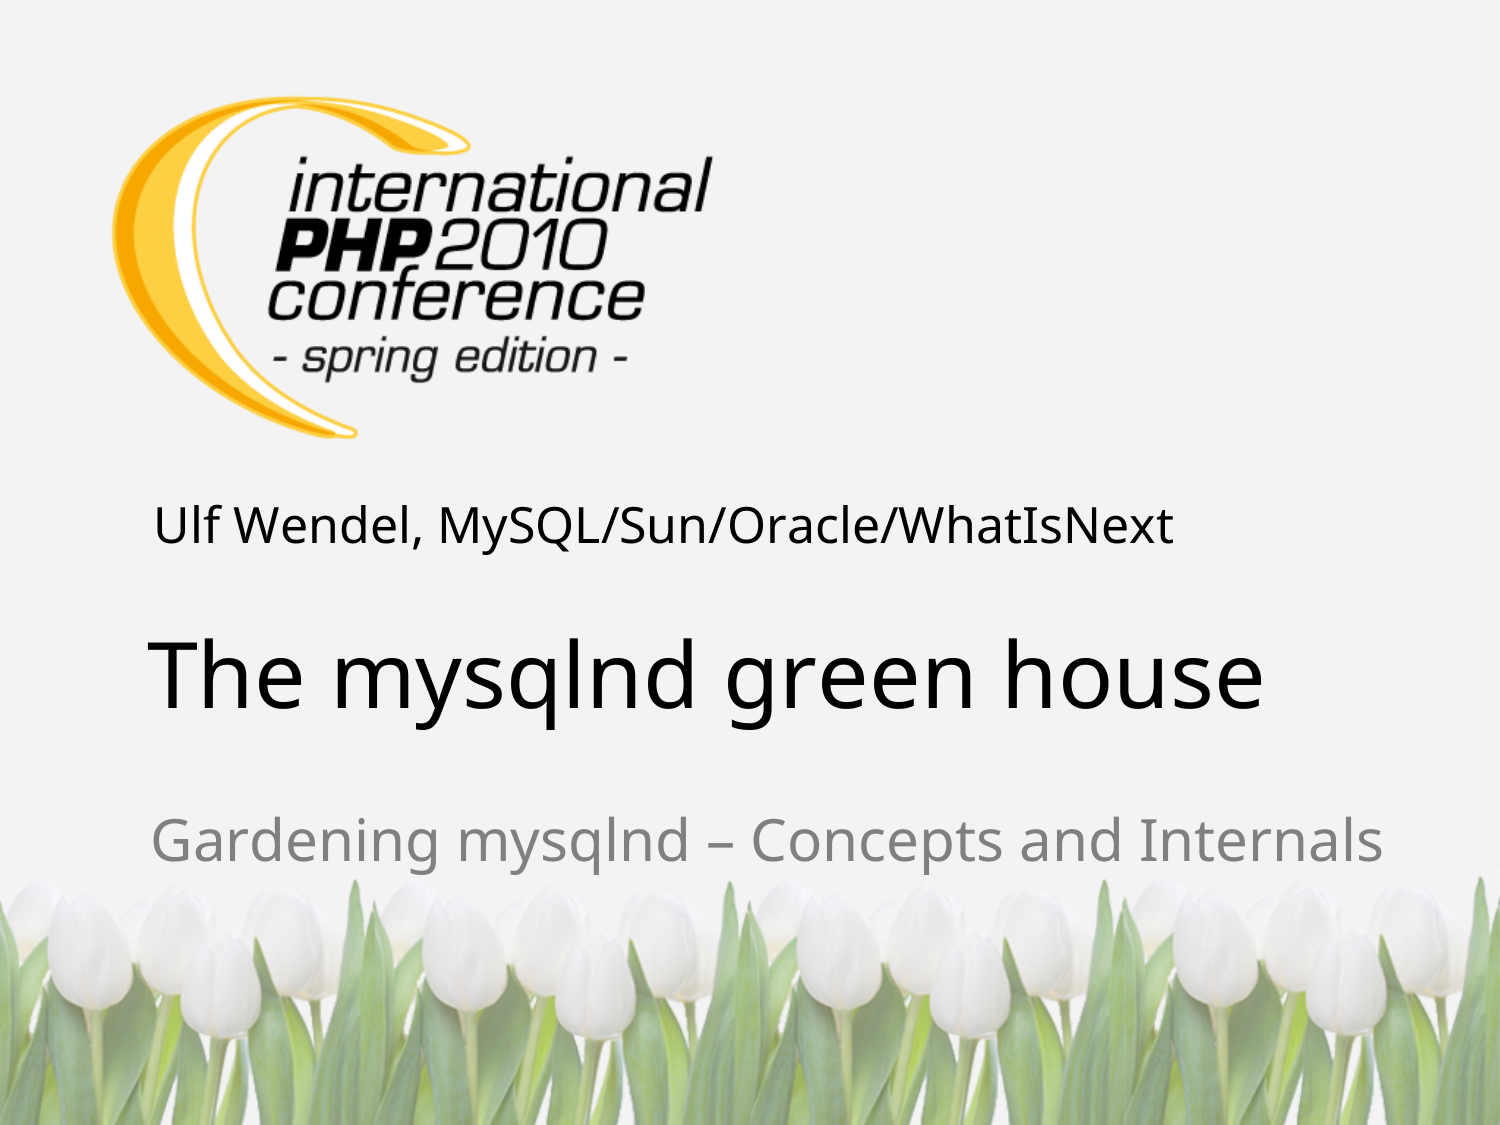

Ulf Wendel, MySQL/Sun/Oracle/WhatIsNext
# The mysqlnd green house
Gardening mysqlnd – Concepts and Internals